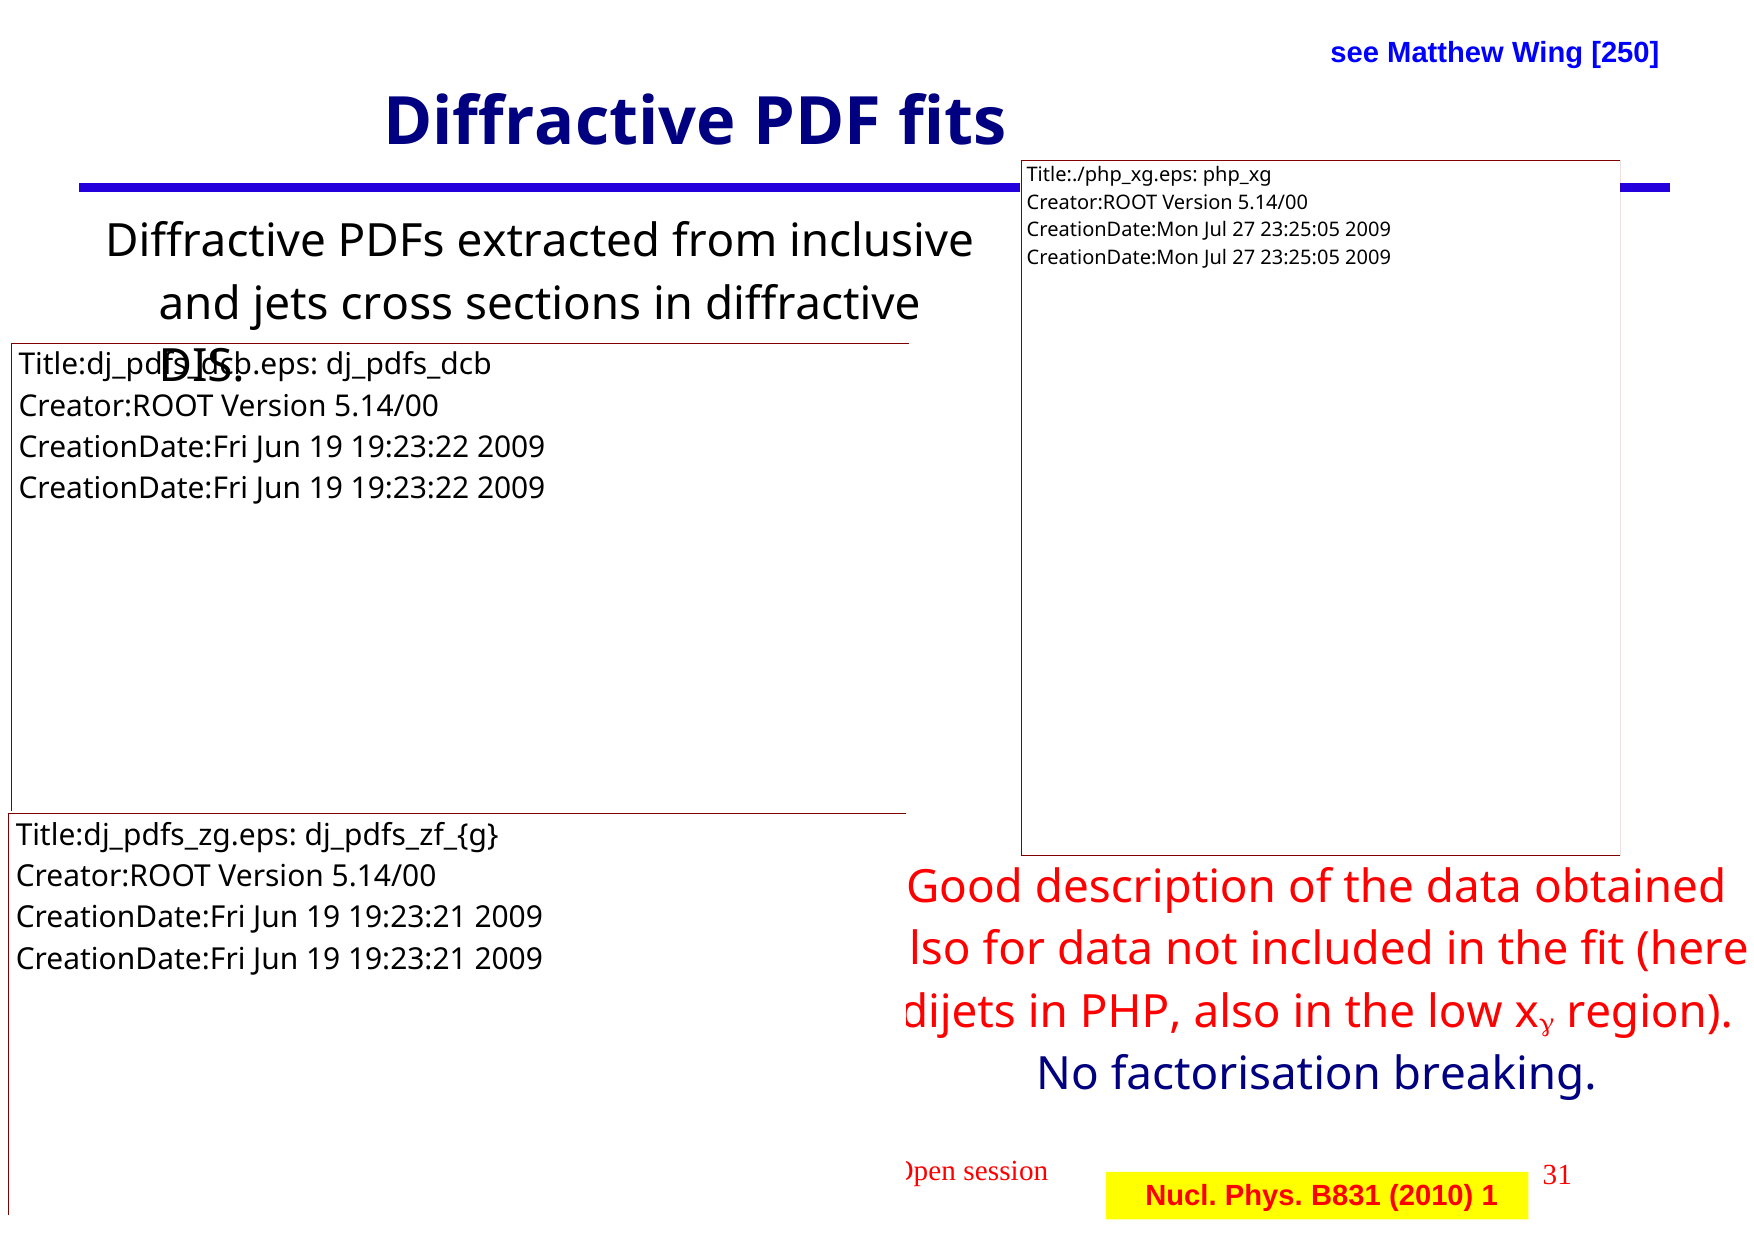

see Matthew Wing [250]
# Diffractive PDF fits
Diffractive PDFs extracted from inclusive and jets cross sections in diffractive DIS.
Good description of the data obtained also for data not included in the fit (here dijets in PHP, also in the low xγ region). No factorisation breaking.
 Nucl. Phys. B831 (2010) 1